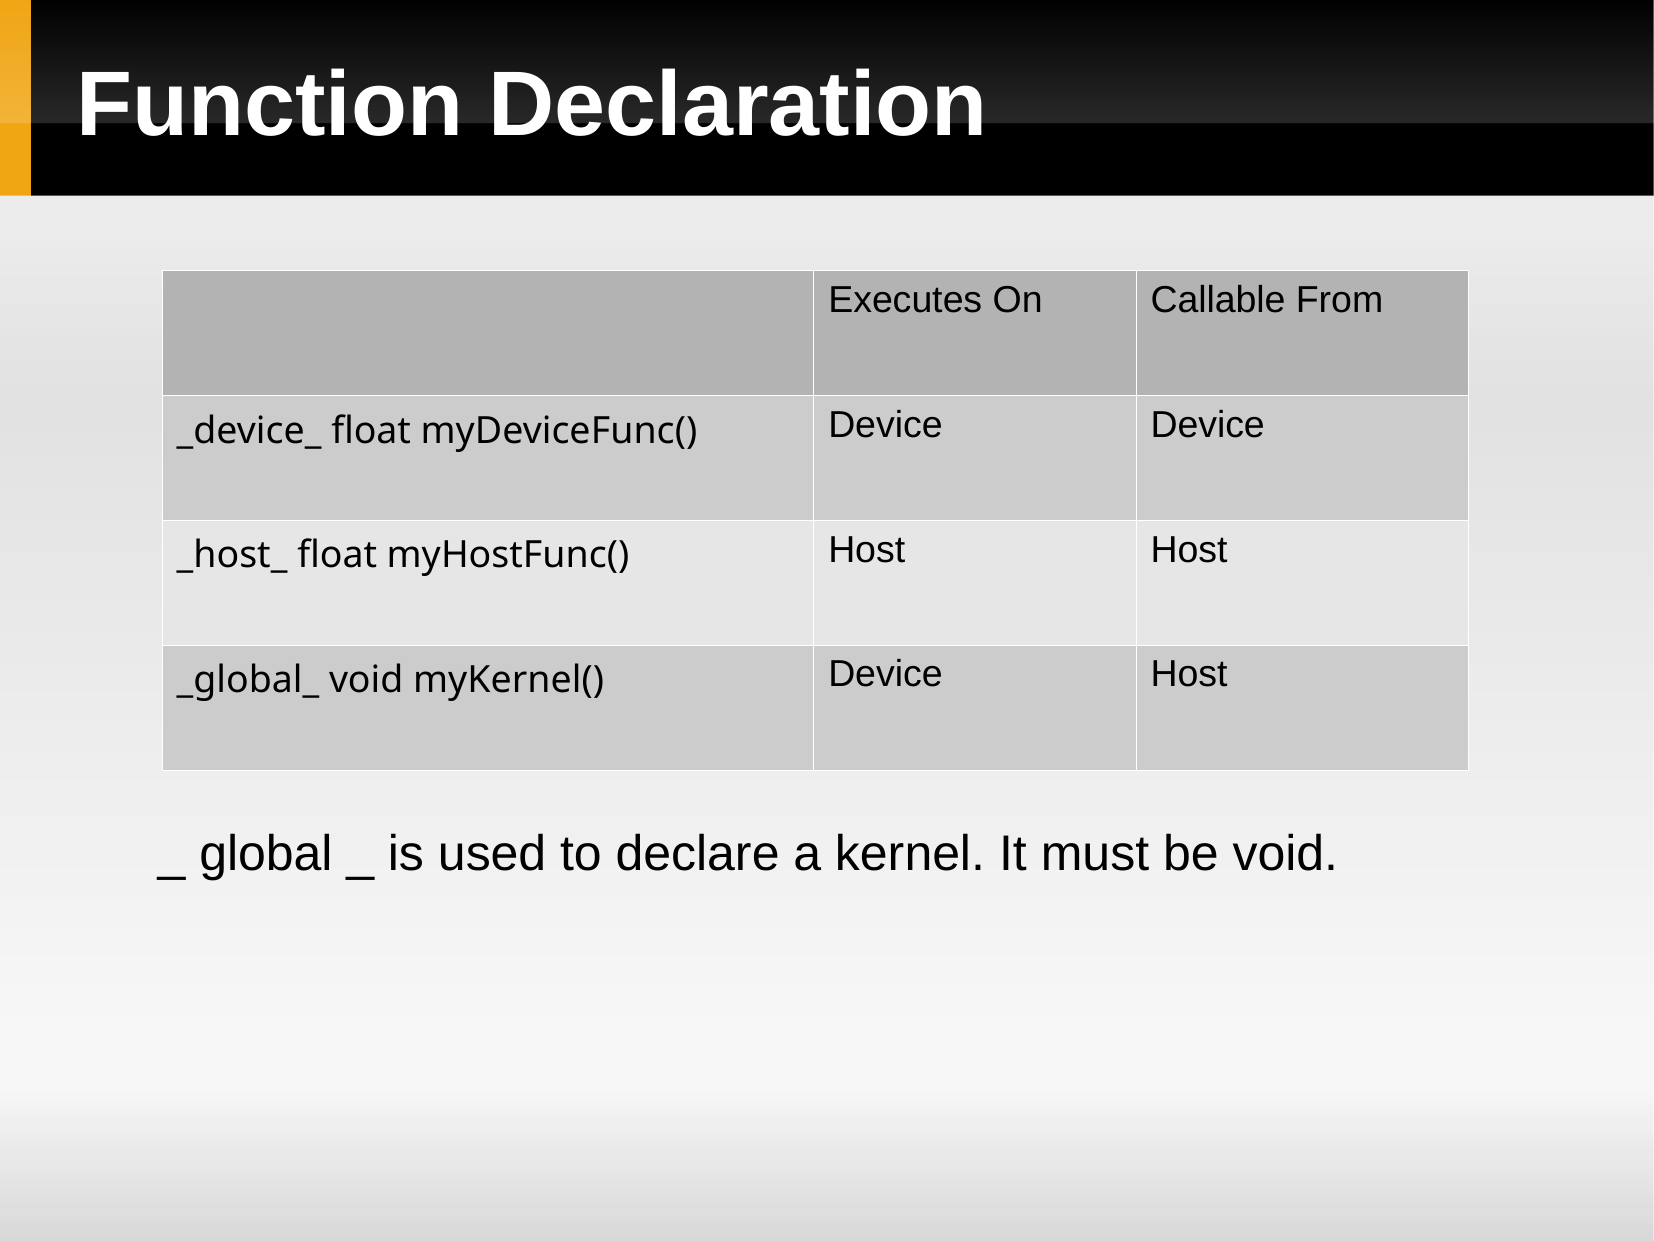

# Function Declaration
| | Executes On | Callable From |
| --- | --- | --- |
| \_device\_ float myDeviceFunc() | Device | Device |
| \_host\_ float myHostFunc() | Host | Host |
| \_global\_ void myKernel() | Device | Host |
_ global _ is used to declare a kernel. It must be void.